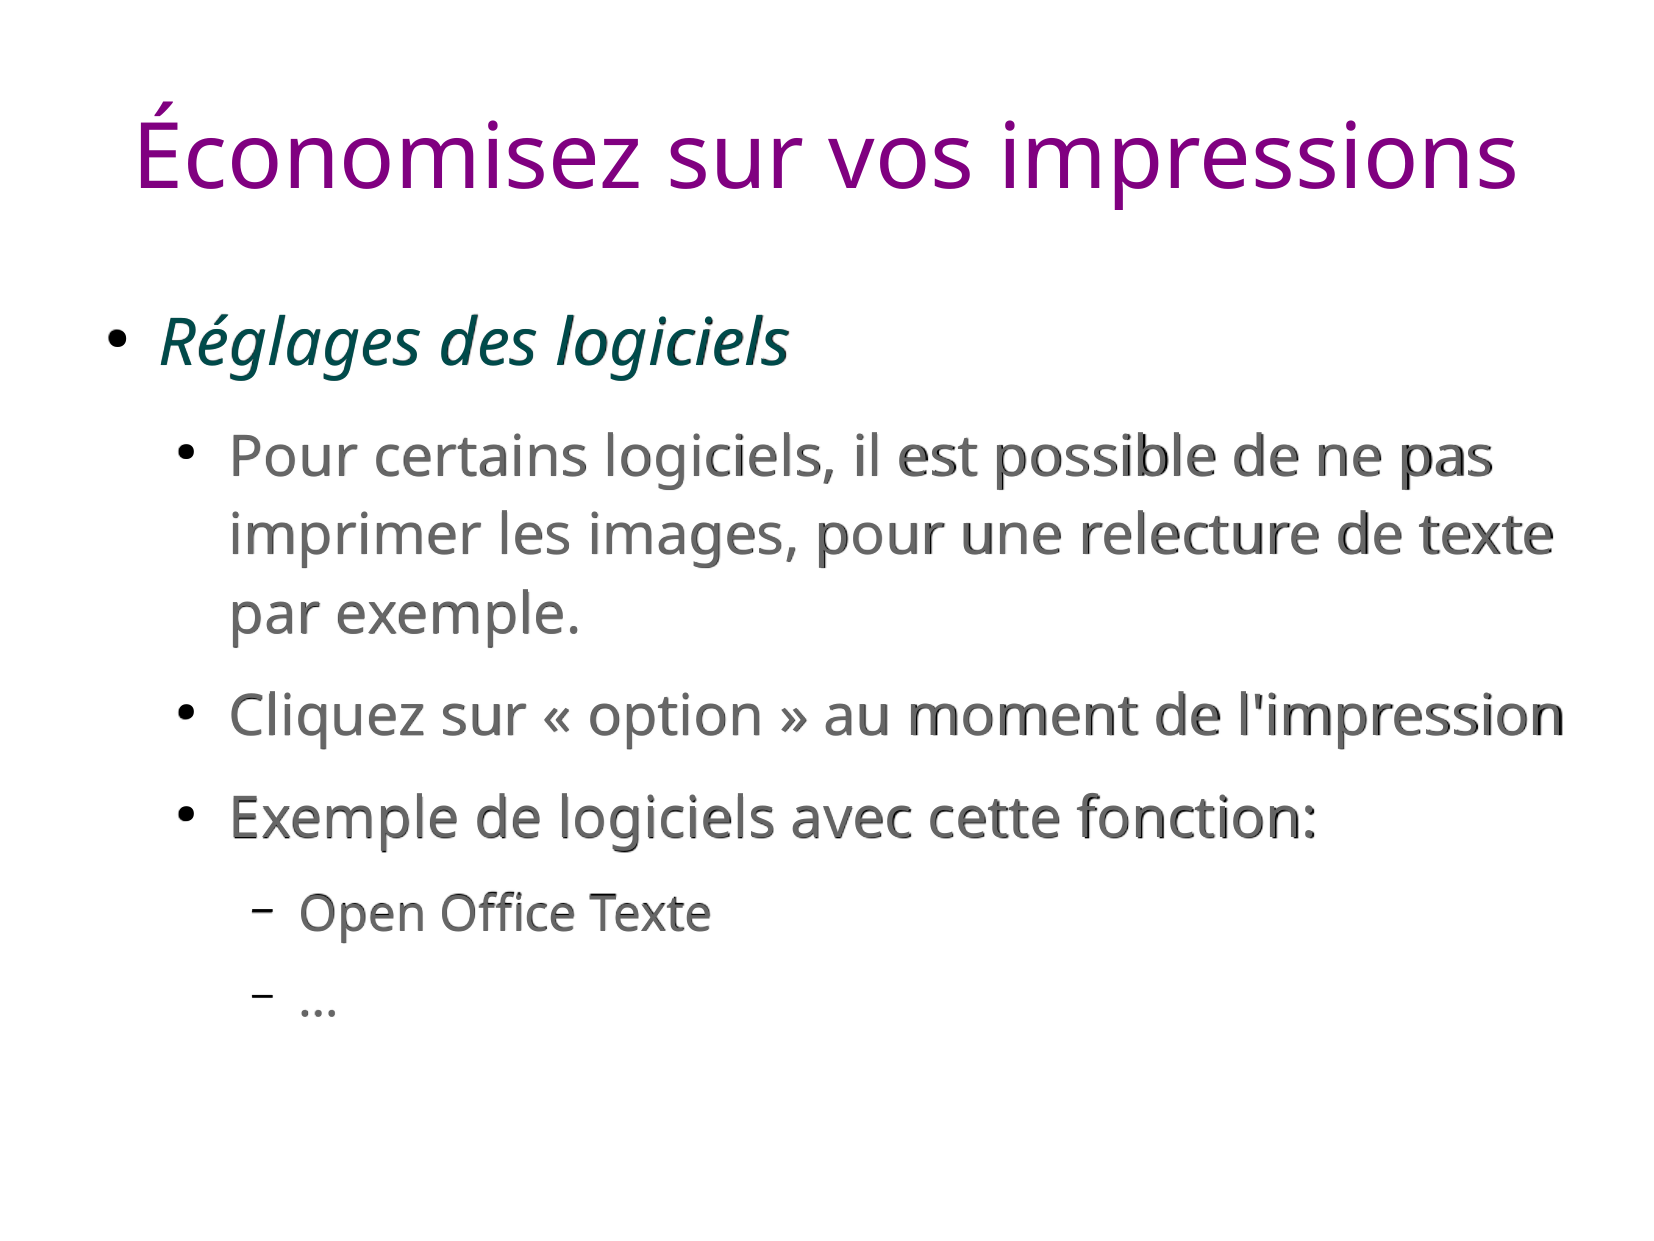

# Économisez sur vos impressions
Réglages des logiciels
Pour certains logiciels, il est possible de ne pas imprimer les images, pour une relecture de texte par exemple.
Cliquez sur « option » au moment de l'impression
Exemple de logiciels avec cette fonction:
Open Office Texte
...